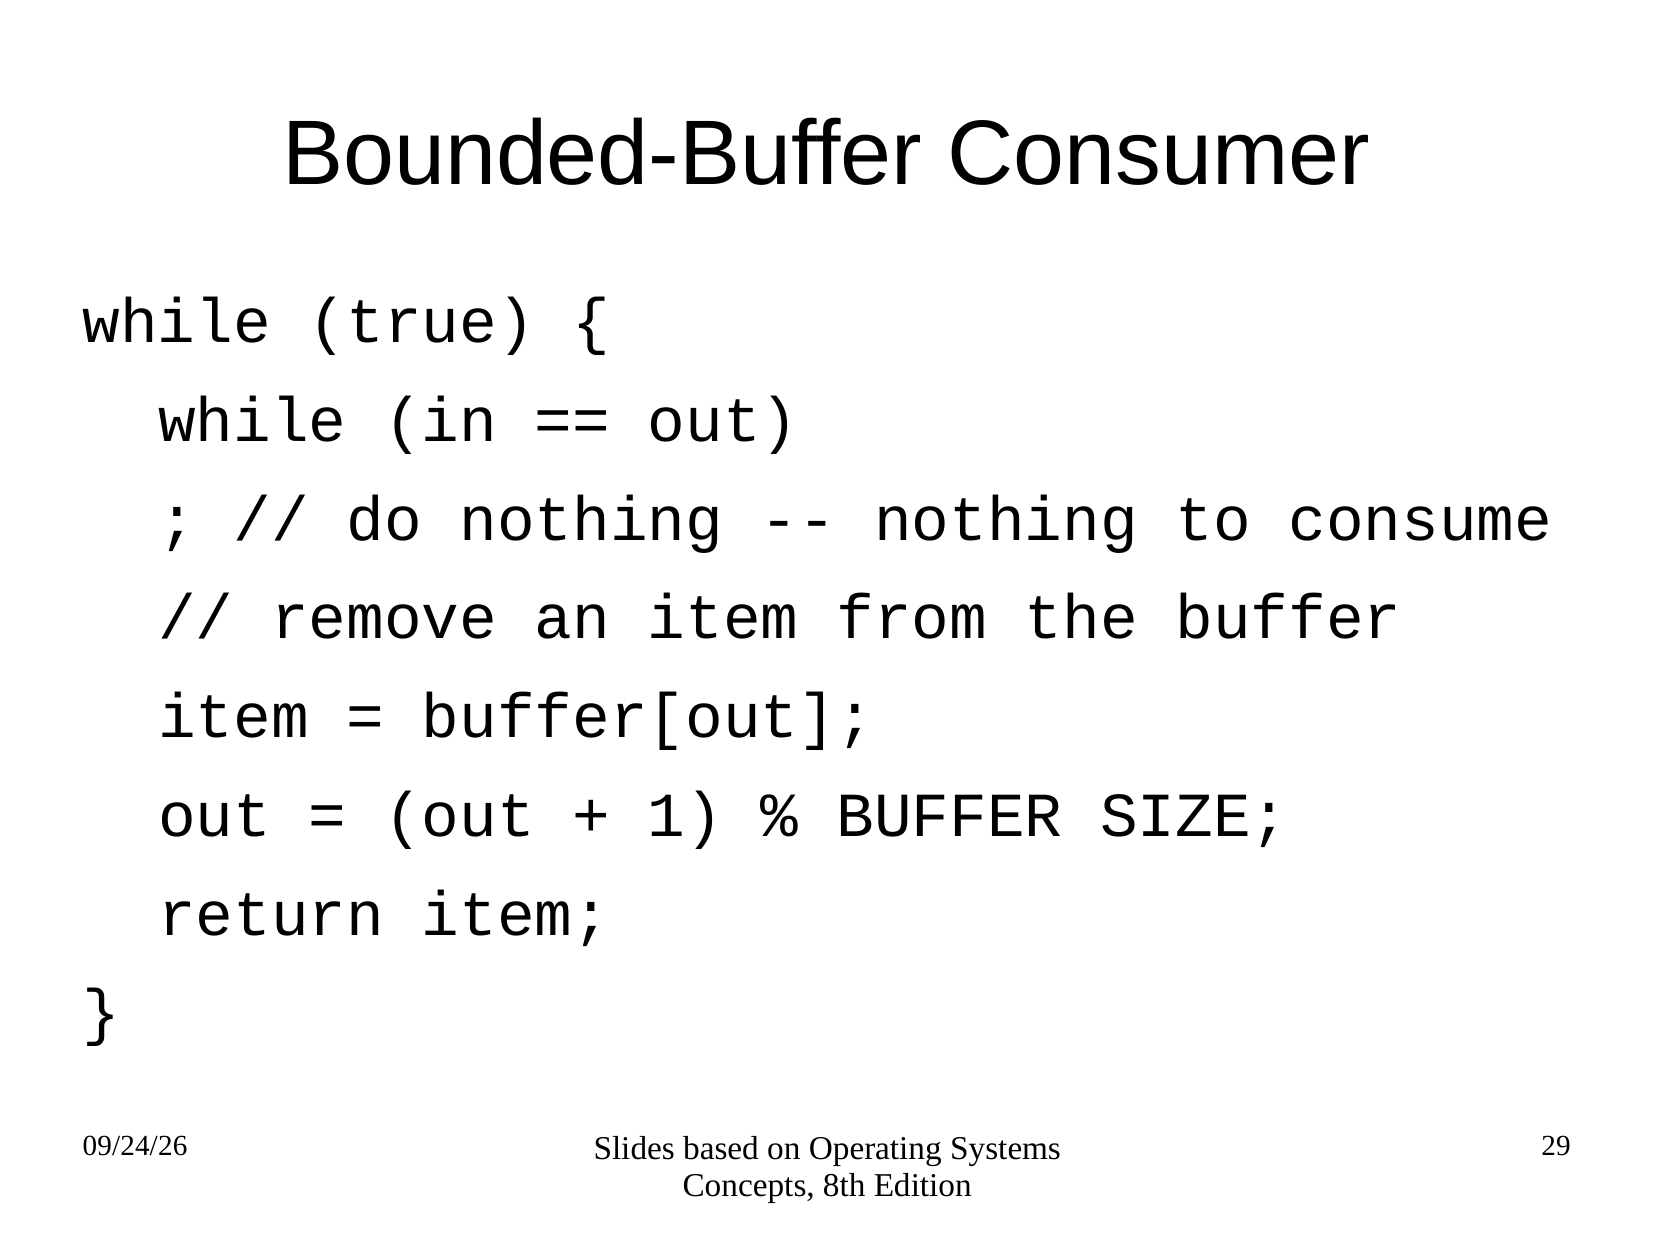

# Bounded-Buffer Consumer
while (true) {
 while (in == out)
 ; // do nothing -- nothing to consume
 // remove an item from the buffer
 item = buffer[out];
 out = (out + 1) % BUFFER SIZE;
 return item;
}
29